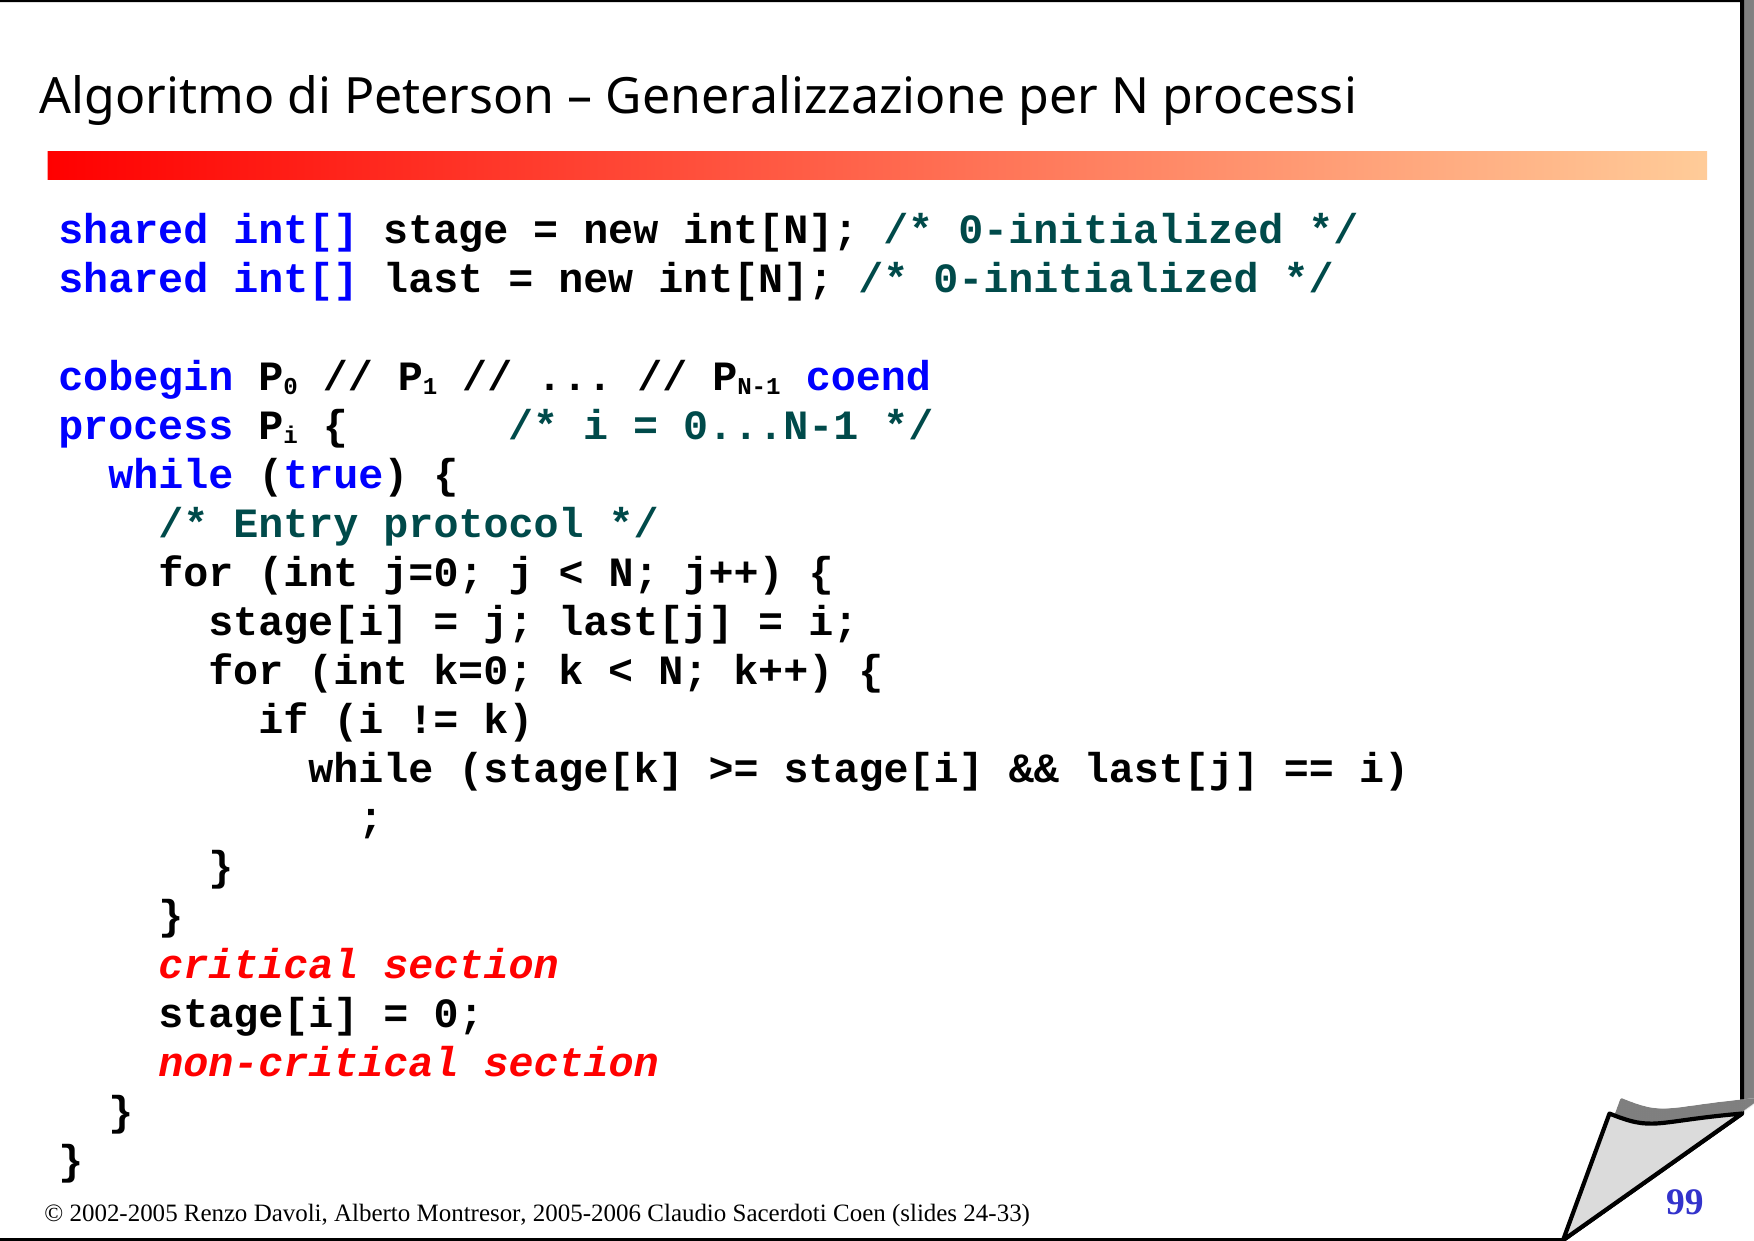

# Algoritmo di Peterson – Generalizzazione per N processi
shared int[] stage = new int[N]; /* 0-initialized */
shared int[] last = new int[N]; /* 0-initialized */
cobegin P0 // P1 // ... // PN-1 coend
process Pi {		/* i = 0...N-1 */
 while (true) {
 /* Entry protocol */
 for (int j=0; j < N; j++) {
 stage[i] = j; last[j] = i;
 for (int k=0; k < N; k++) {
 if (i != k)
 while (stage[k] >= stage[i] && last[j] == i)
 ;
 }
 }
 critical section
 stage[i] = 0;
 non-critical section
 }
}